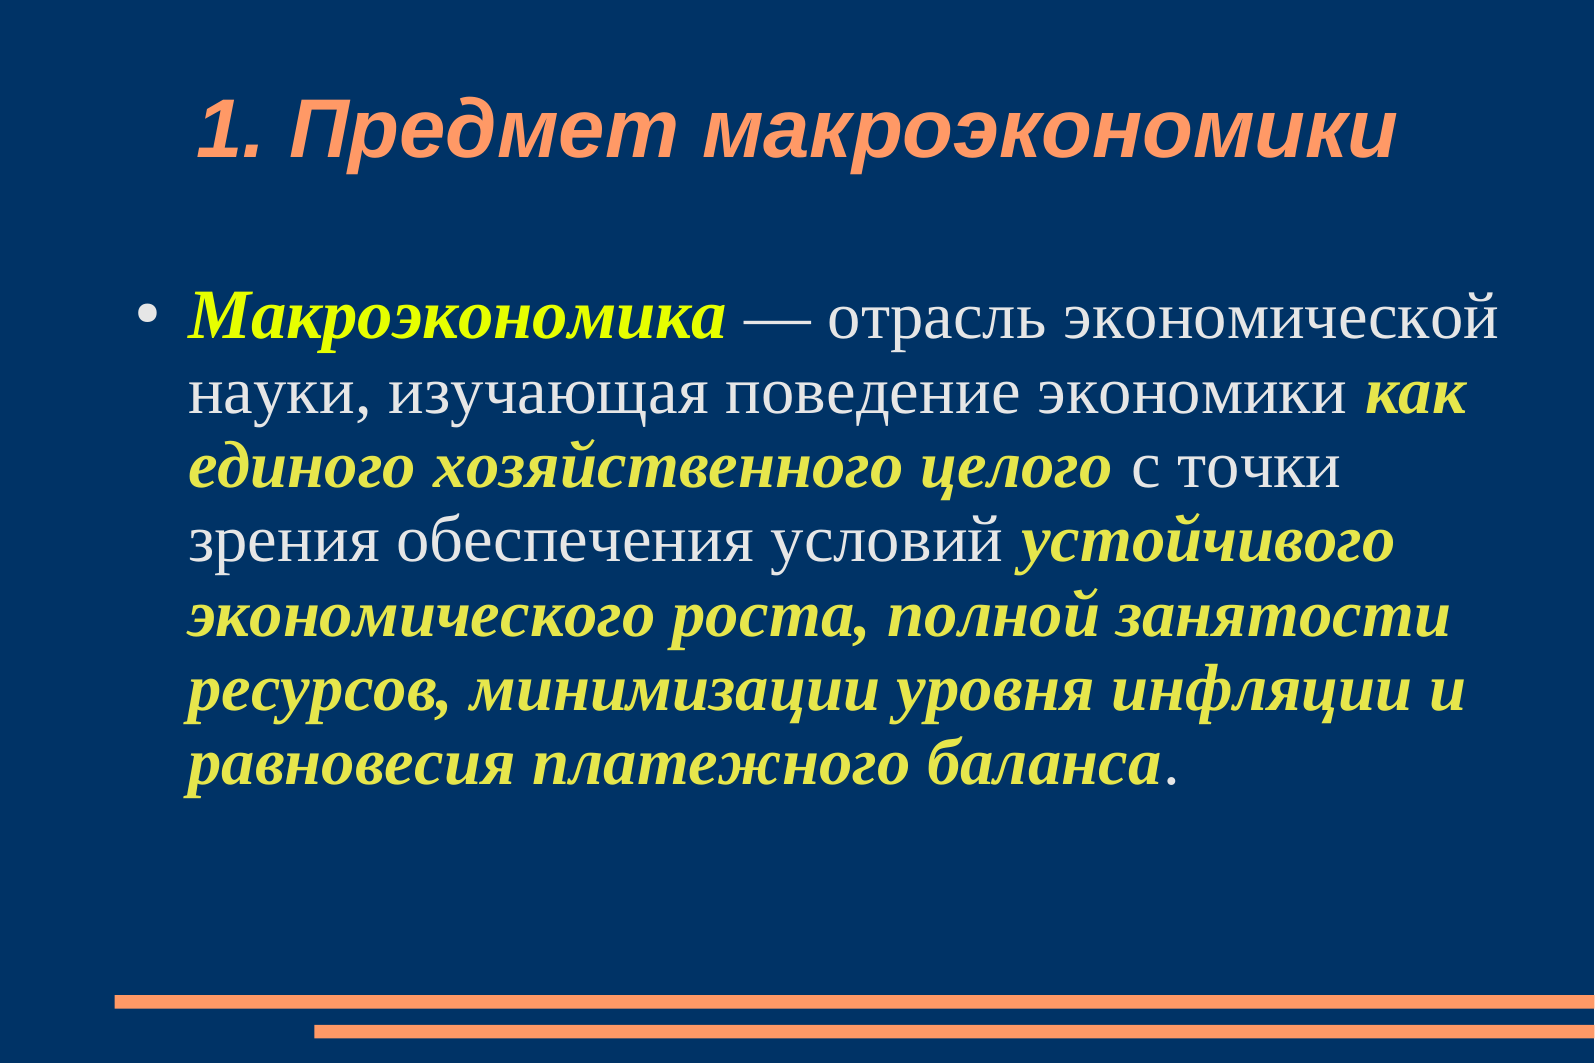

# 1. Предмет макроэкономики
Макроэкономика — отрасль экономической науки, изучающая поведение экономики как единого хозяйственного целого с точки зрения обеспечения условий устойчивого экономического роста, полной занятости ресурсов, минимизации уровня инфляции и равновесия платежного баланса.